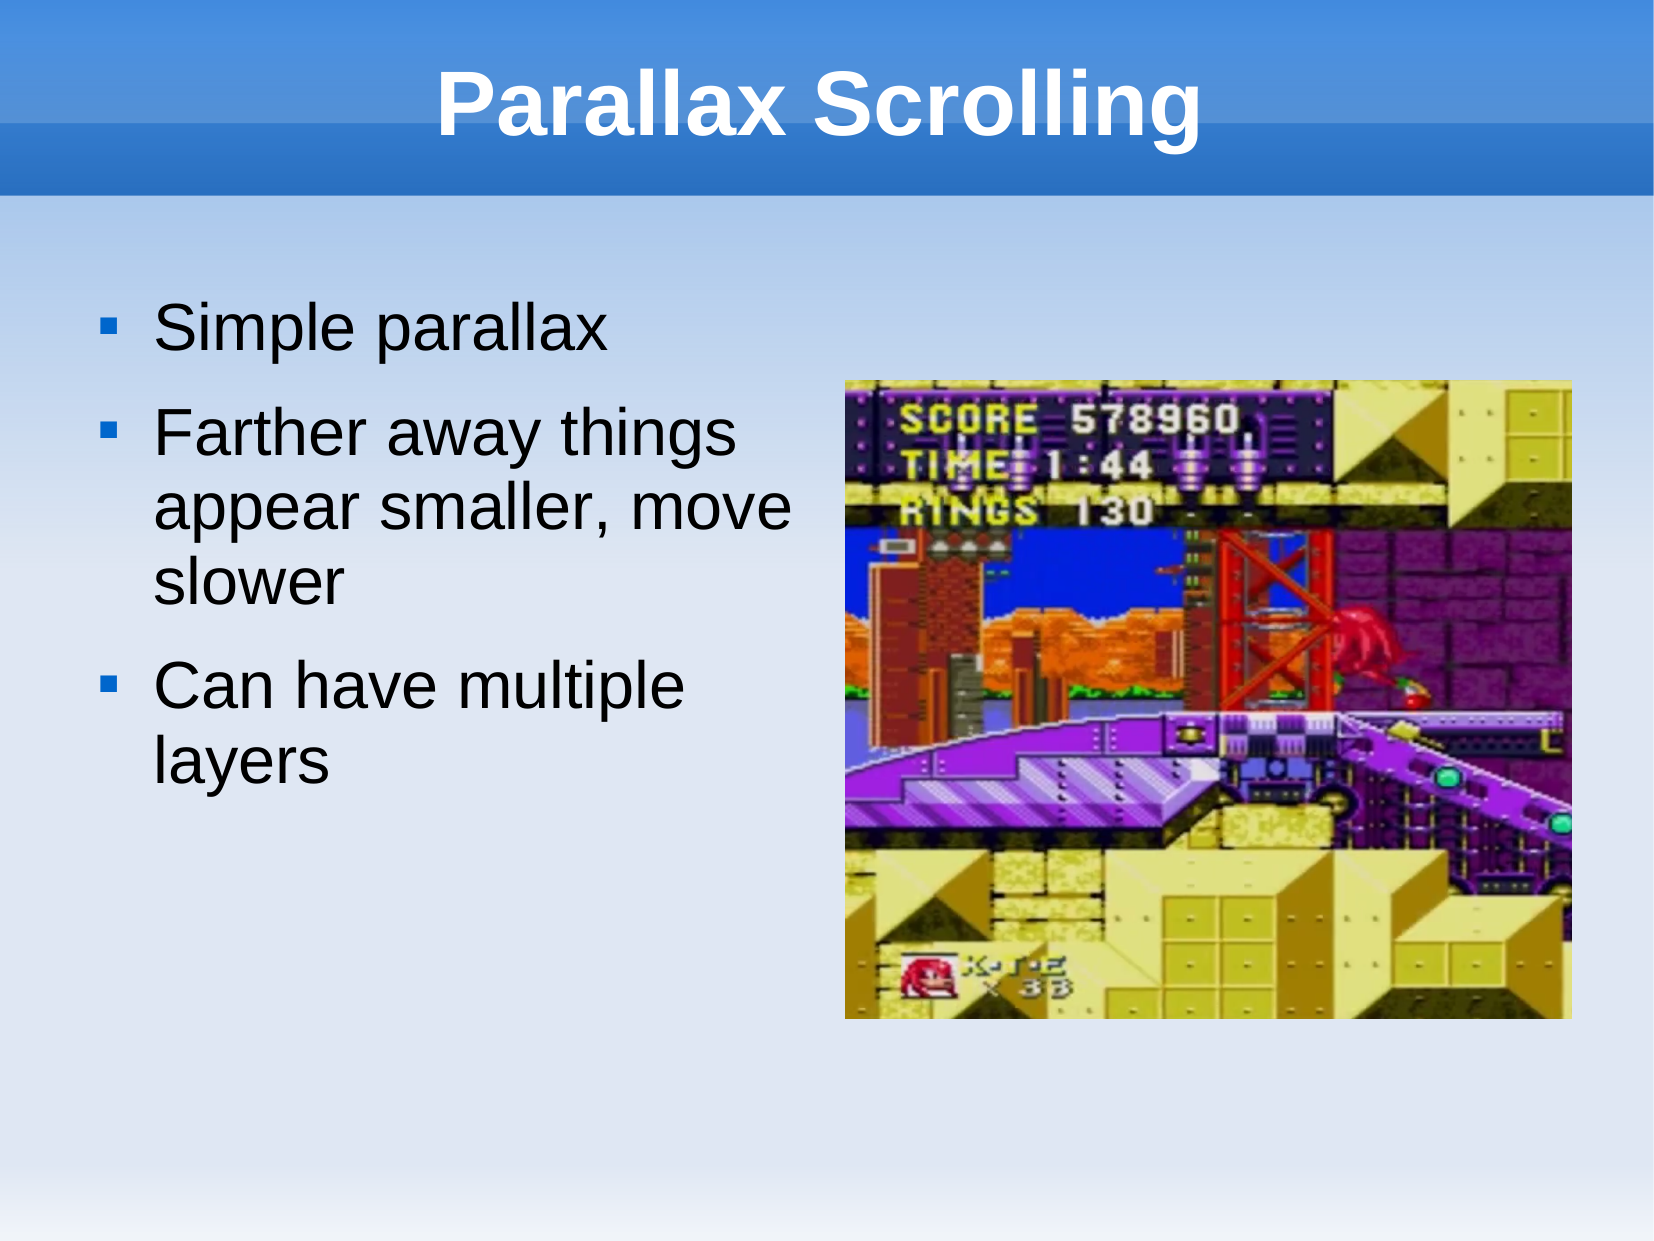

# Parallax Scrolling
Simple parallax
Farther away things appear smaller, move slower
Can have multiple layers